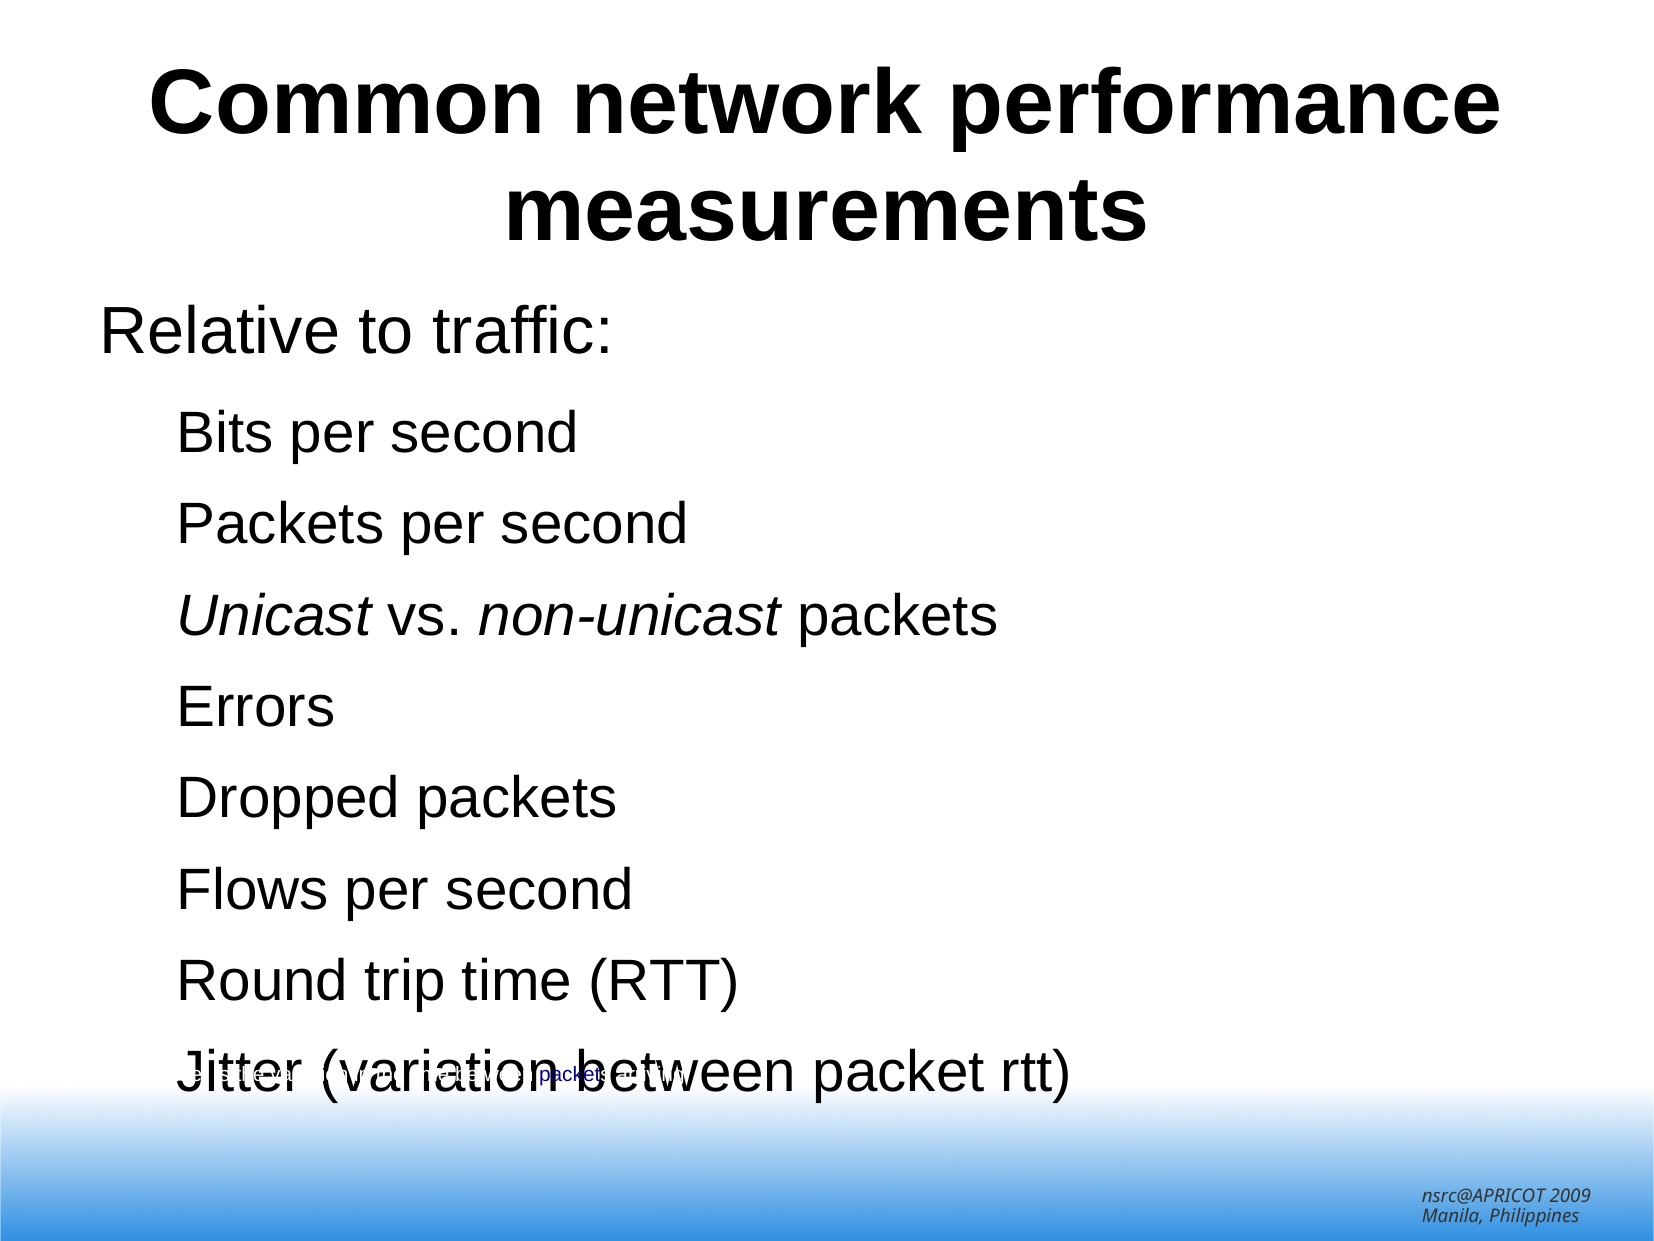

# Common network performance measurements
Relative to traffic:
Bits per second
Packets per second
Unicast vs. non-unicast packets
Errors
Dropped packets
Flows per second
Round trip time (RTT)
Jitter (variation between packet rtt)
jitter is the variation in the time between packets arriving